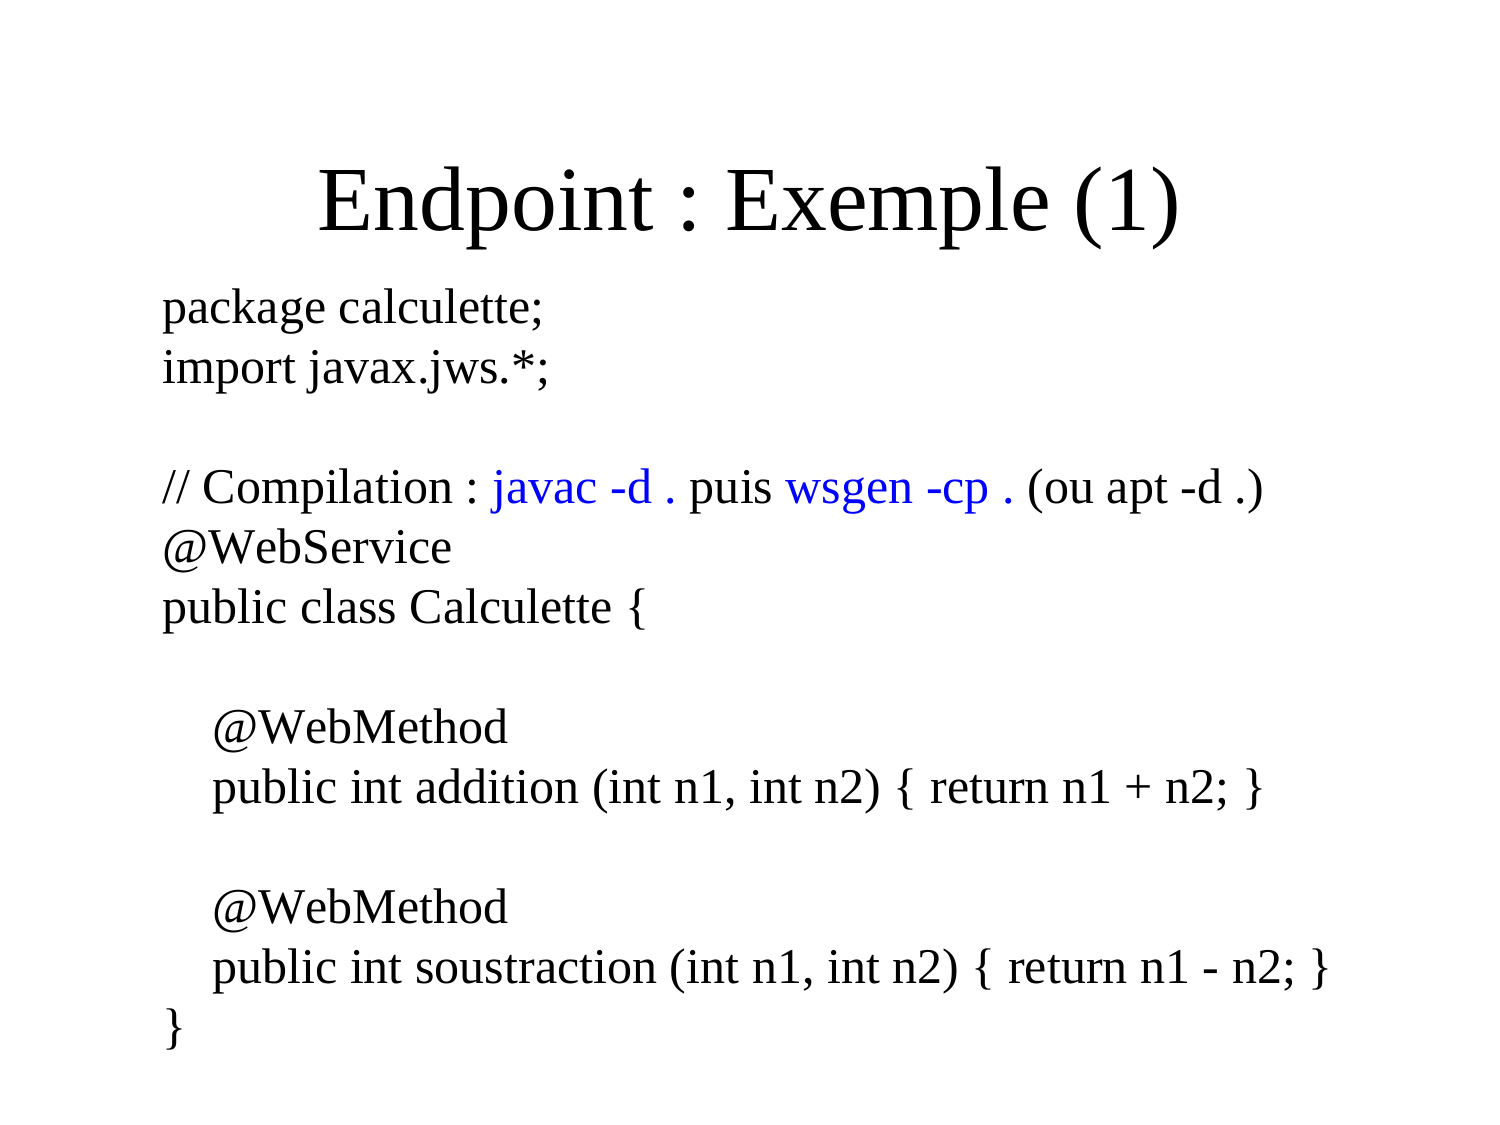

# Endpoint : Exemple (1)
package calculette;
import javax.jws.*;
// Compilation : javac -d . puis wsgen -cp . (ou apt -d .)
@WebService
public class Calculette {
 @WebMethod
 public int addition (int n1, int n2) { return n1 + n2; }
 @WebMethod
 public int soustraction (int n1, int n2) { return n1 - n2; }
}